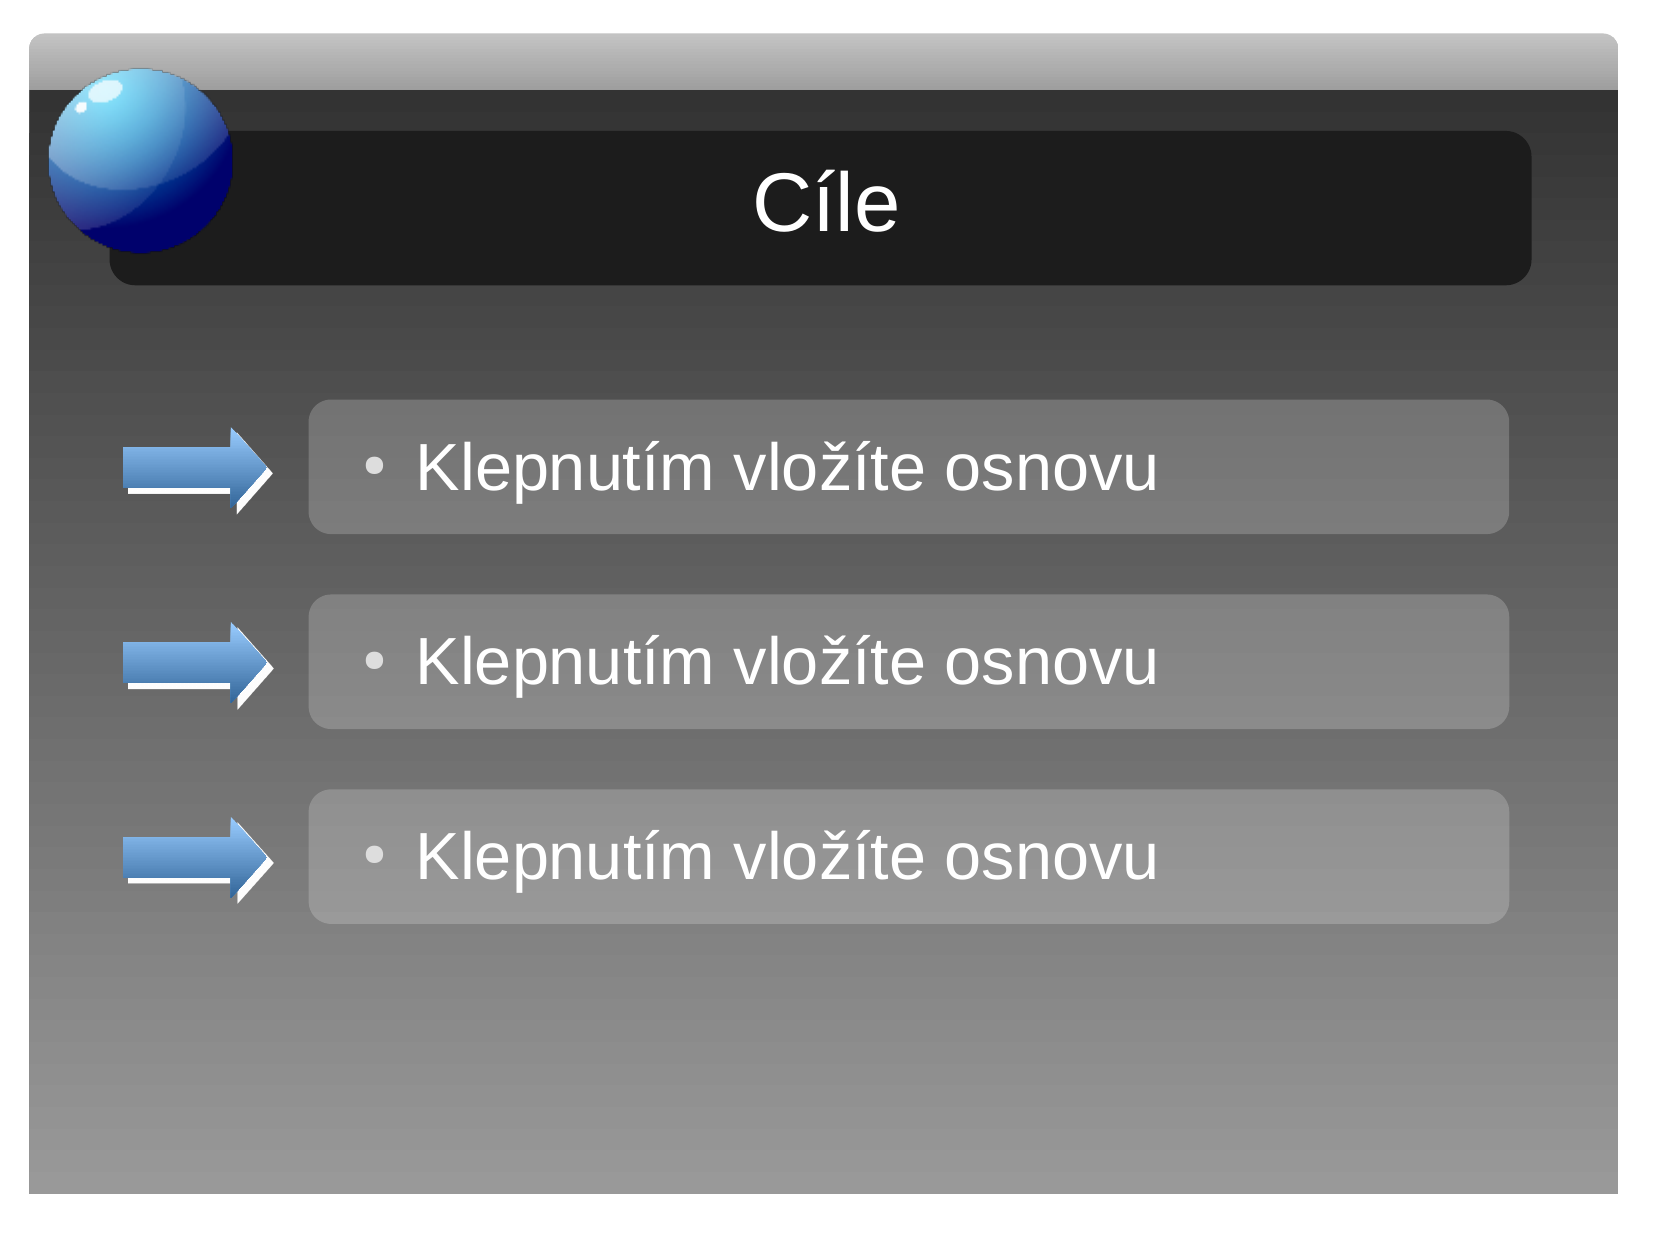

# Cíle
Klepnutím vložíte osnovu
Klepnutím vložíte osnovu
Klepnutím vložíte osnovu